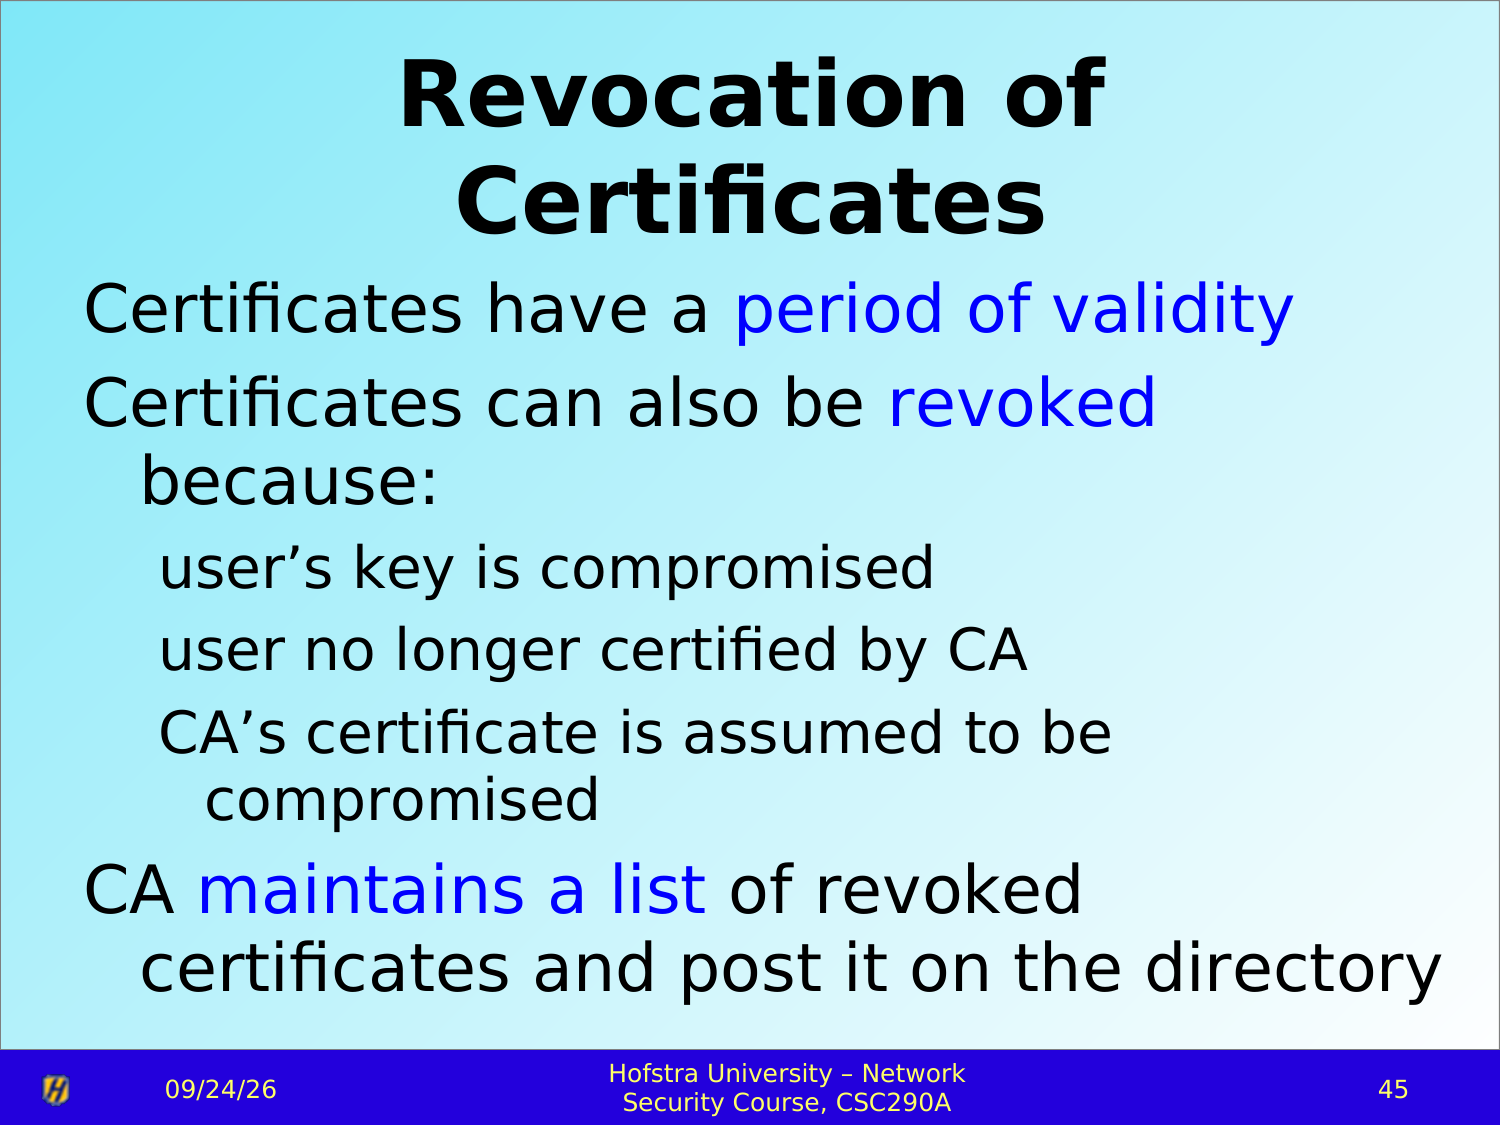

# Revocation of Certificates
Certificates have a period of validity
Certificates can also be revoked because:
user’s key is compromised
user no longer certified by CA
CA’s certificate is assumed to be compromised
CA maintains a list of revoked certificates and post it on the directory
45